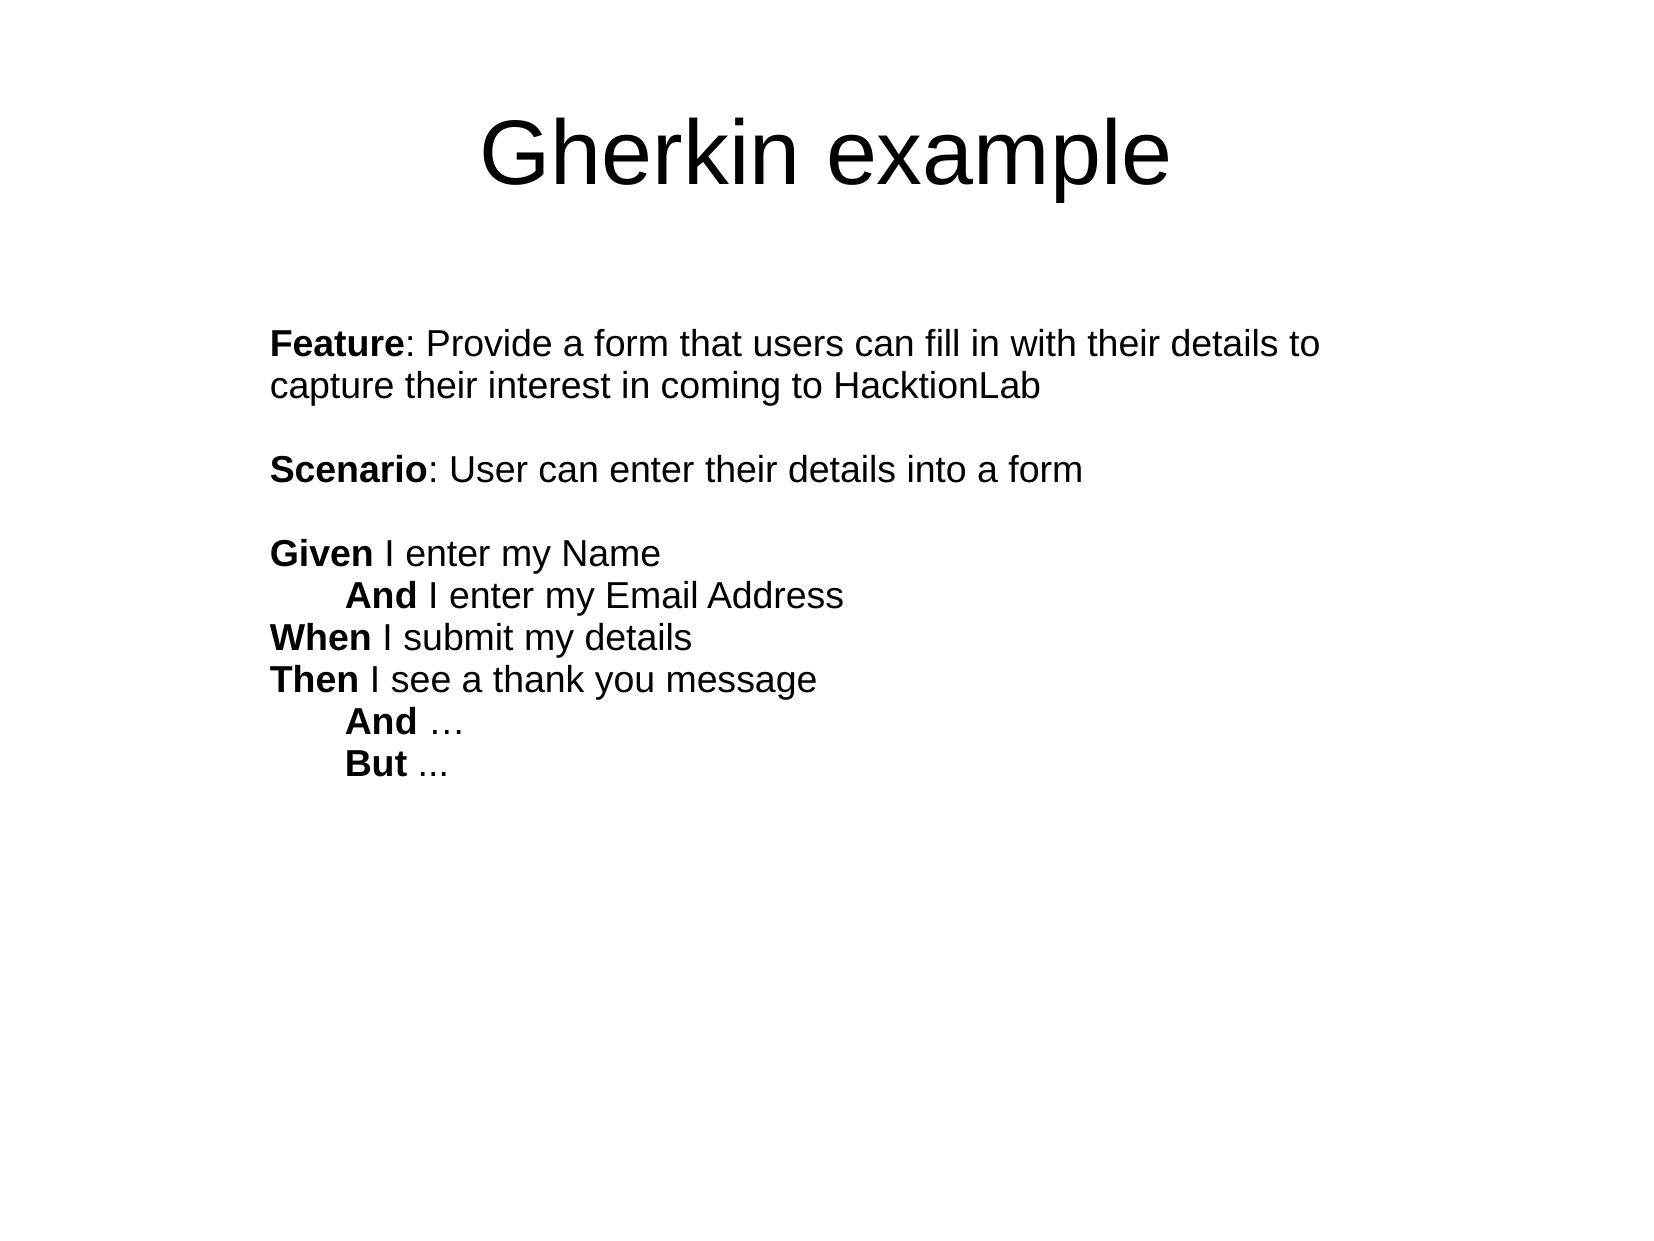

# Gherkin example
Feature: Provide a form that users can fill in with their details to capture their interest in coming to HacktionLab
Scenario: User can enter their details into a form
Given I enter my Name
	And I enter my Email Address
When I submit my details
Then I see a thank you message
	And …
	But ...